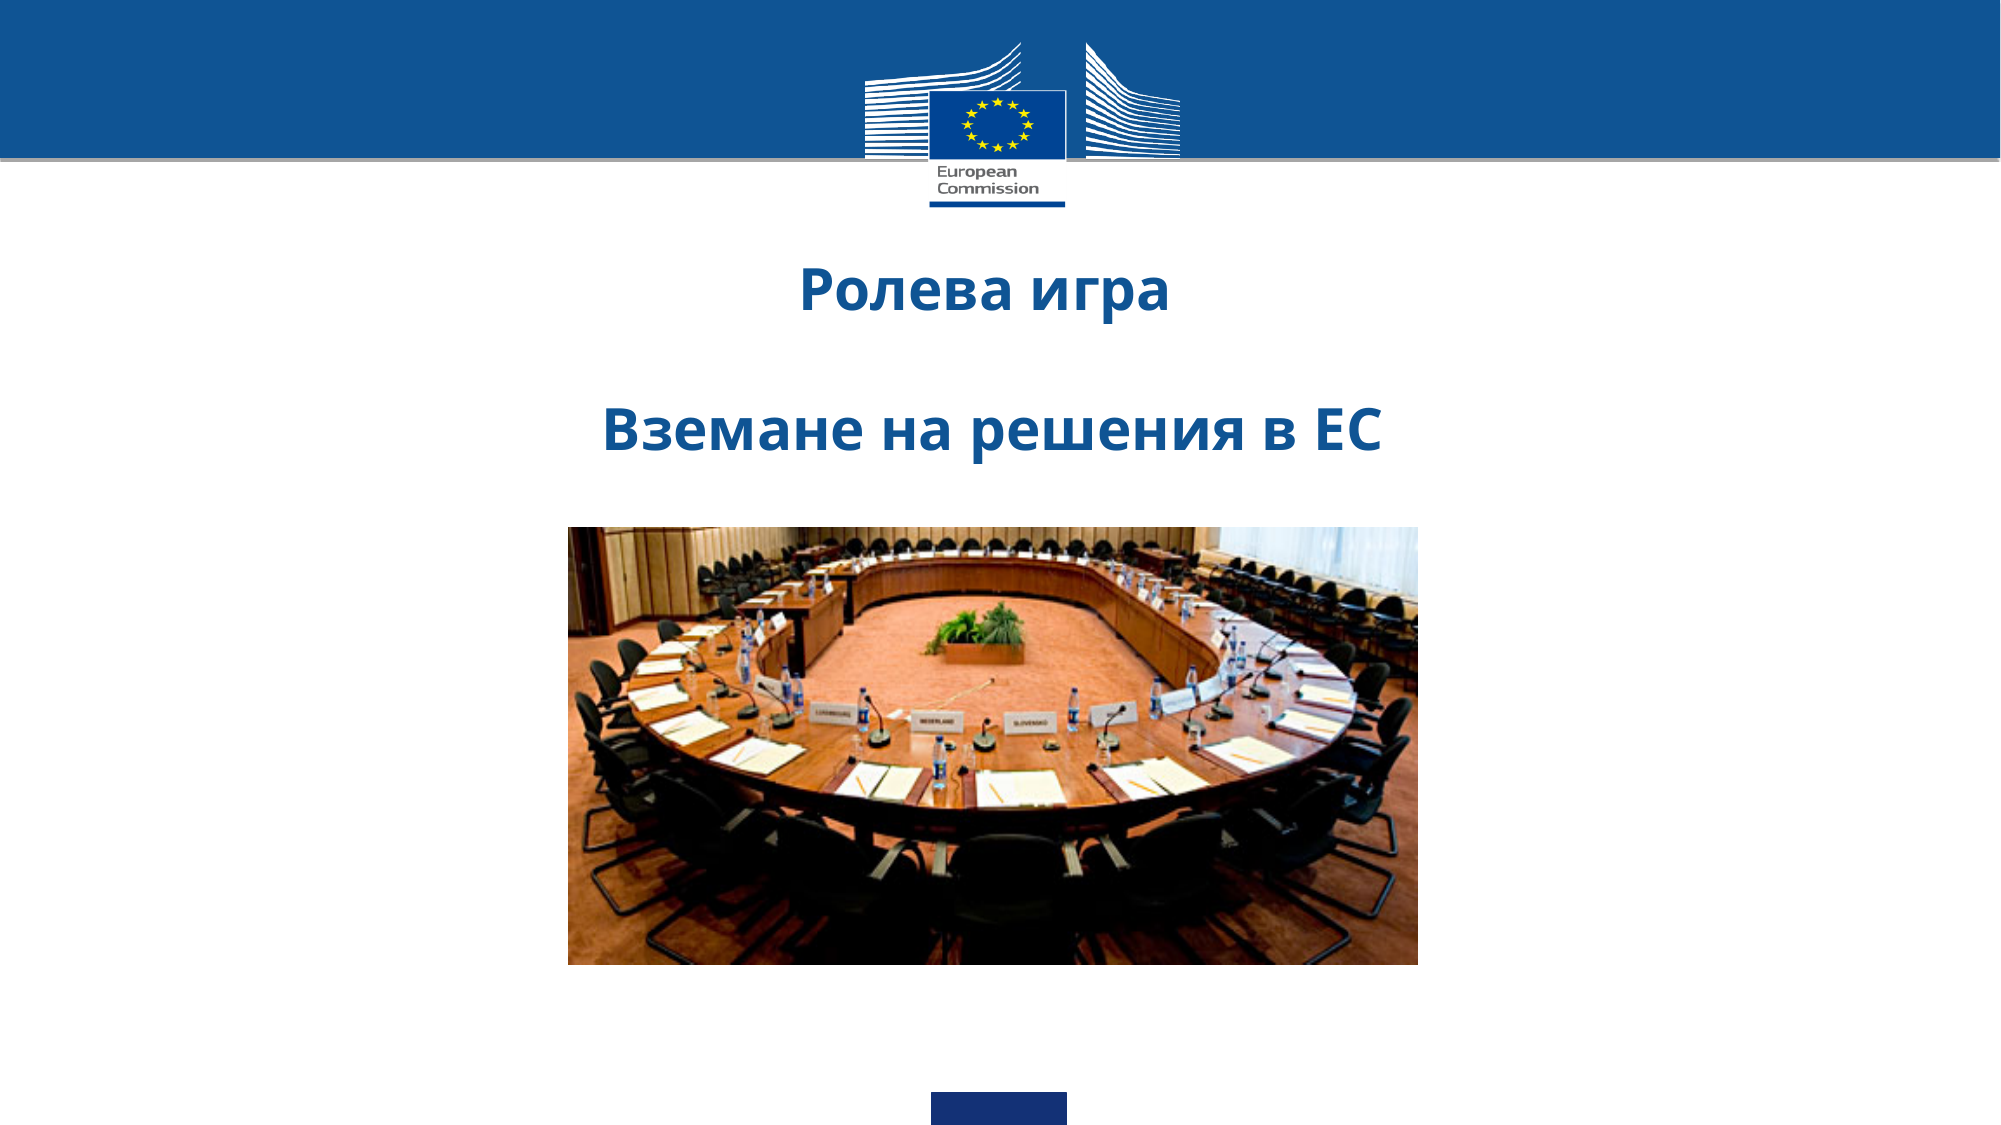

Ролева игра
Вземане на решения в ЕС